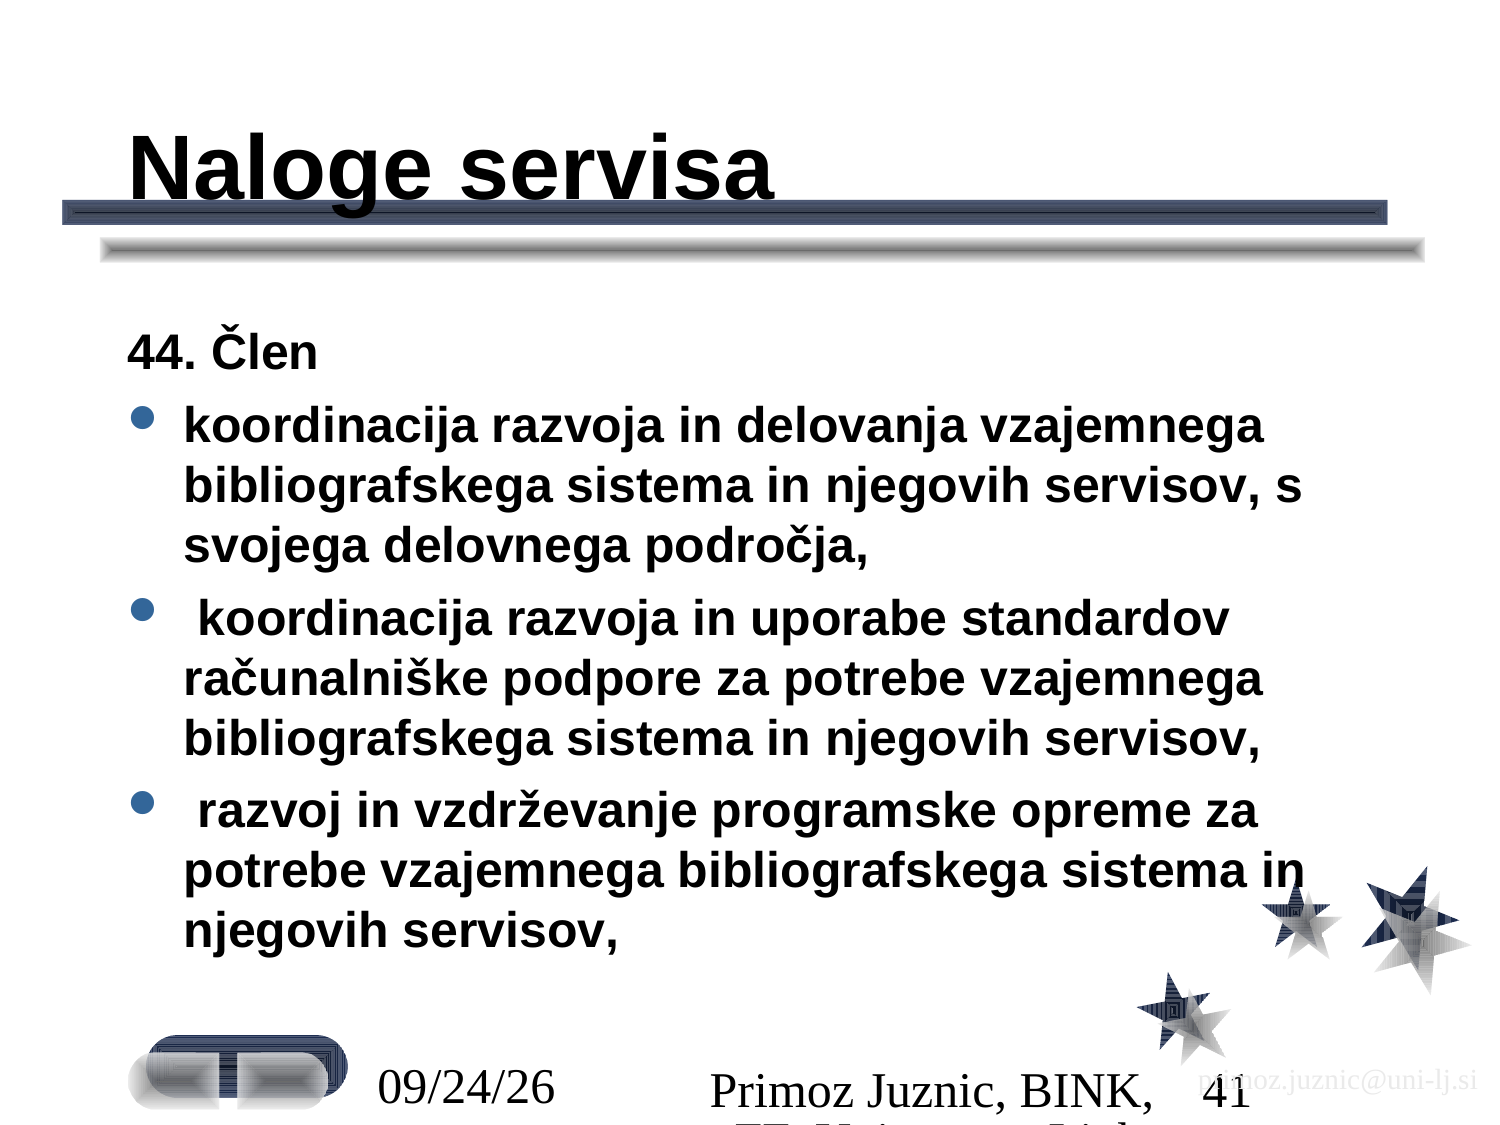

# Naloge servisa
44. Člen
koordinacija razvoja in delovanja vzajemnega bibliografskega sistema in njegovih servisov, s svojega delovnega področja,
 koordinacija razvoja in uporabe standardov računalniške podpore za potrebe vzajemnega bibliografskega sistema in njegovih servisov,
 razvoj in vzdrževanje programske opreme za potrebe vzajemnega bibliografskega sistema in njegovih servisov,
Primoz Juznic, BINK, FF, Univerza v Ljubljani
41